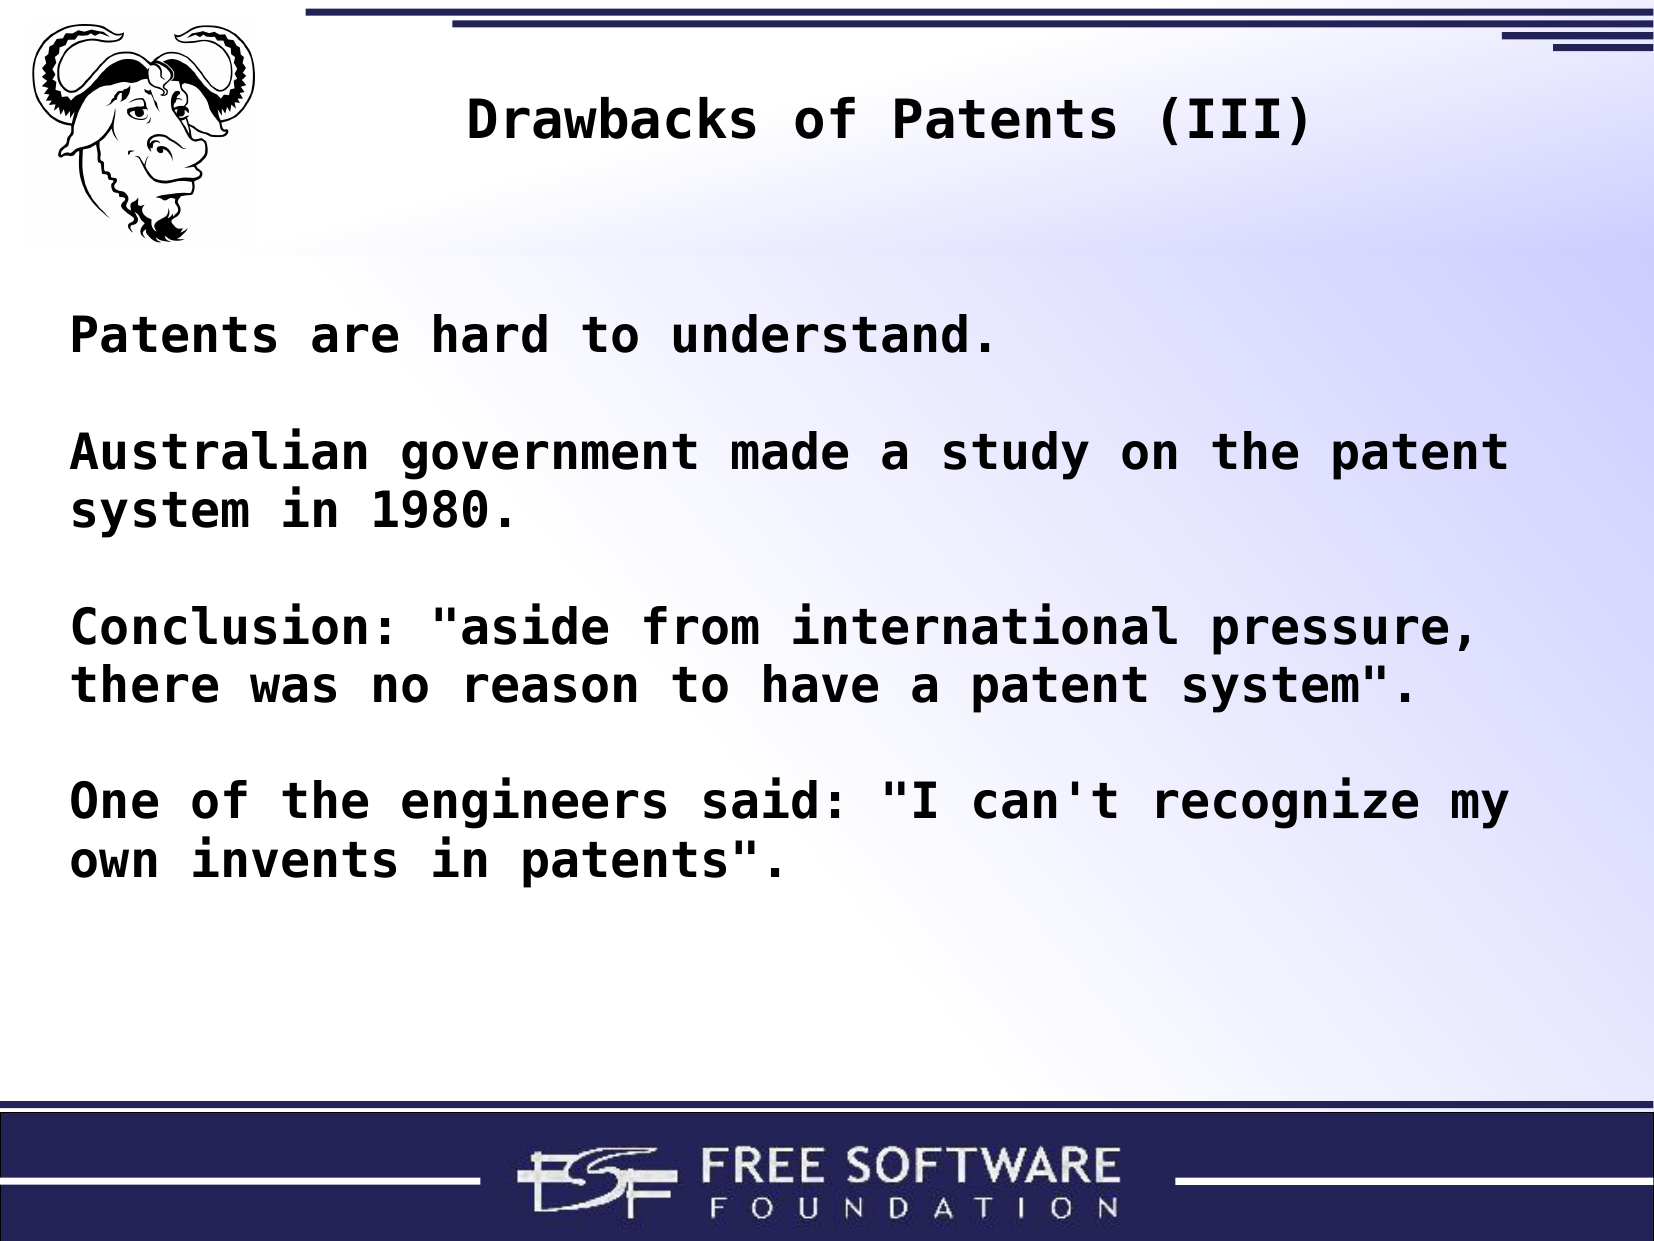

Drawbacks of Patents (III)
Patents are hard to understand.
Australian government made a study on the patent system in 1980.
Conclusion: "aside from international pressure, there was no reason to have a patent system".
One of the engineers said: "I can't recognize my own invents in patents".